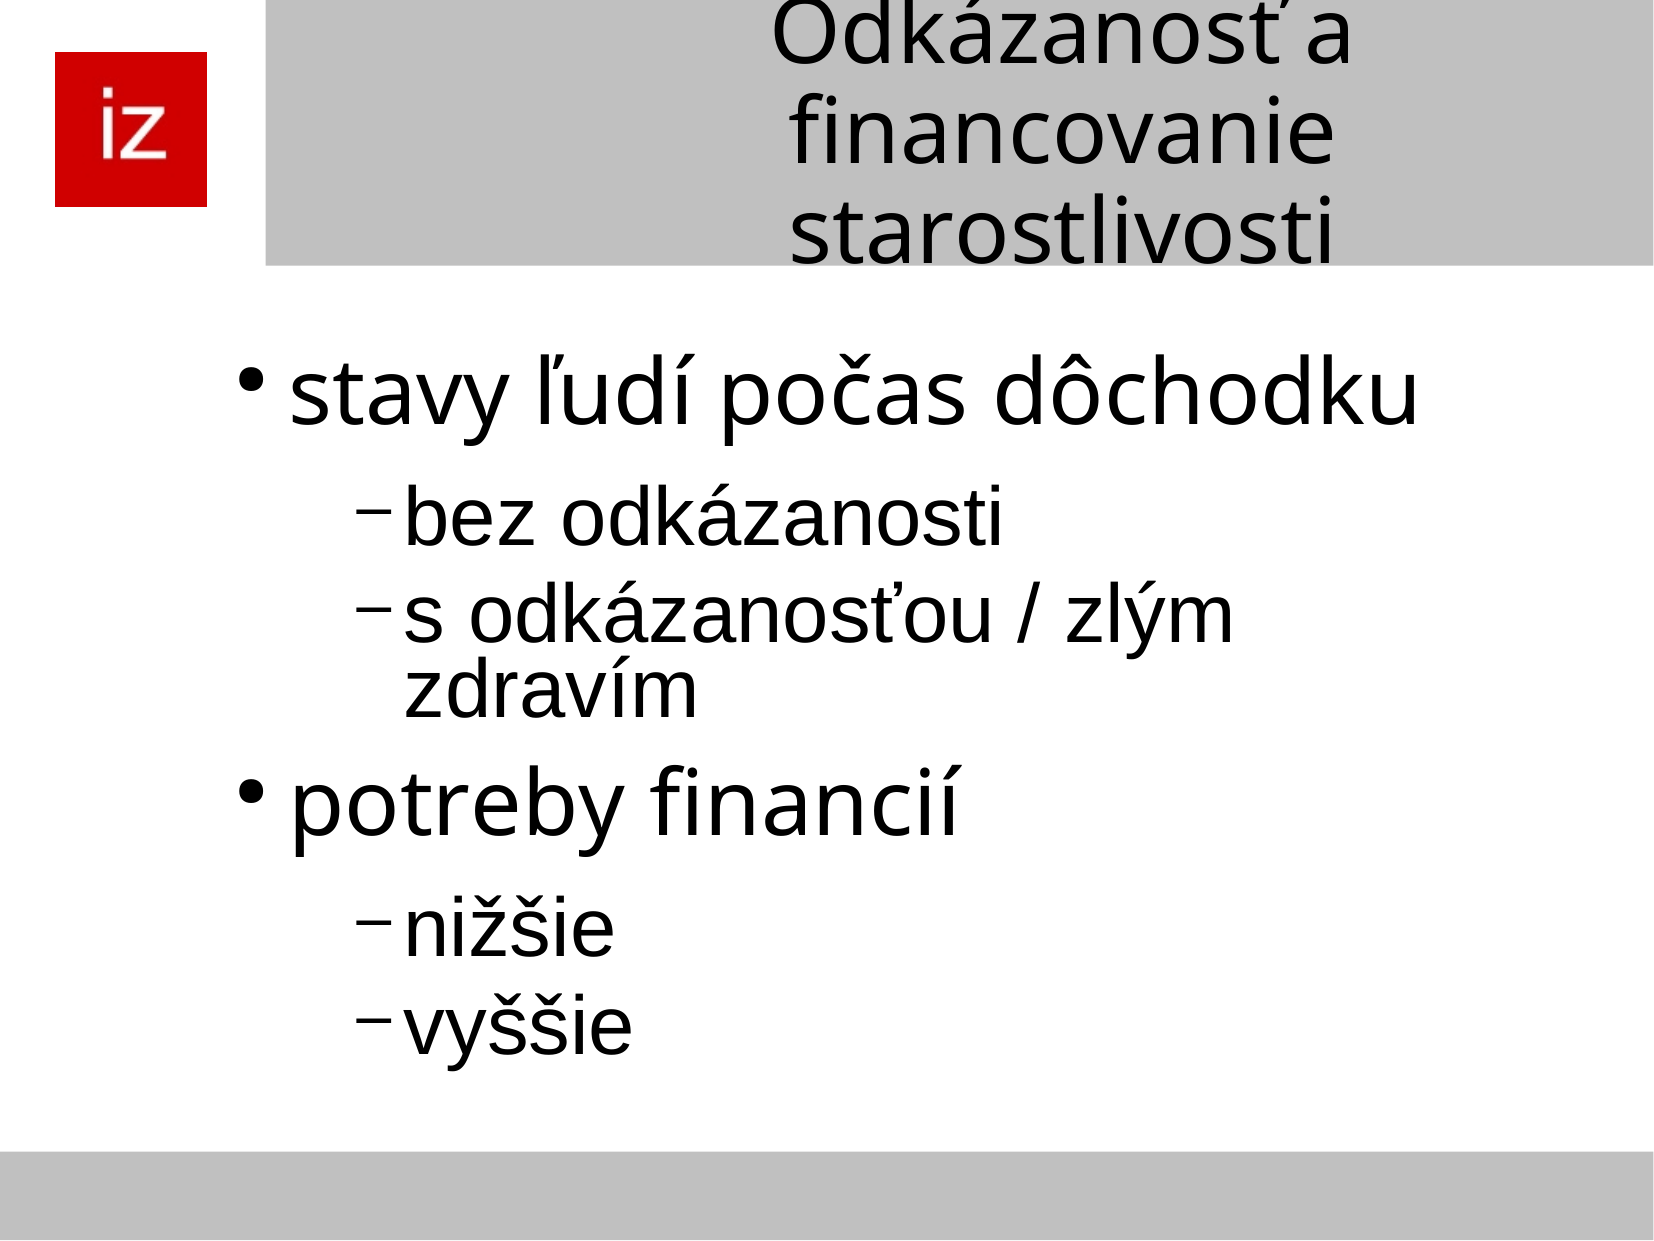

# Odkázanosť a financovanie starostlivosti
stavy ľudí počas dôchodku
bez odkázanosti
s odkázanosťou / zlým zdravím
potreby financií
nižšie
vyššie